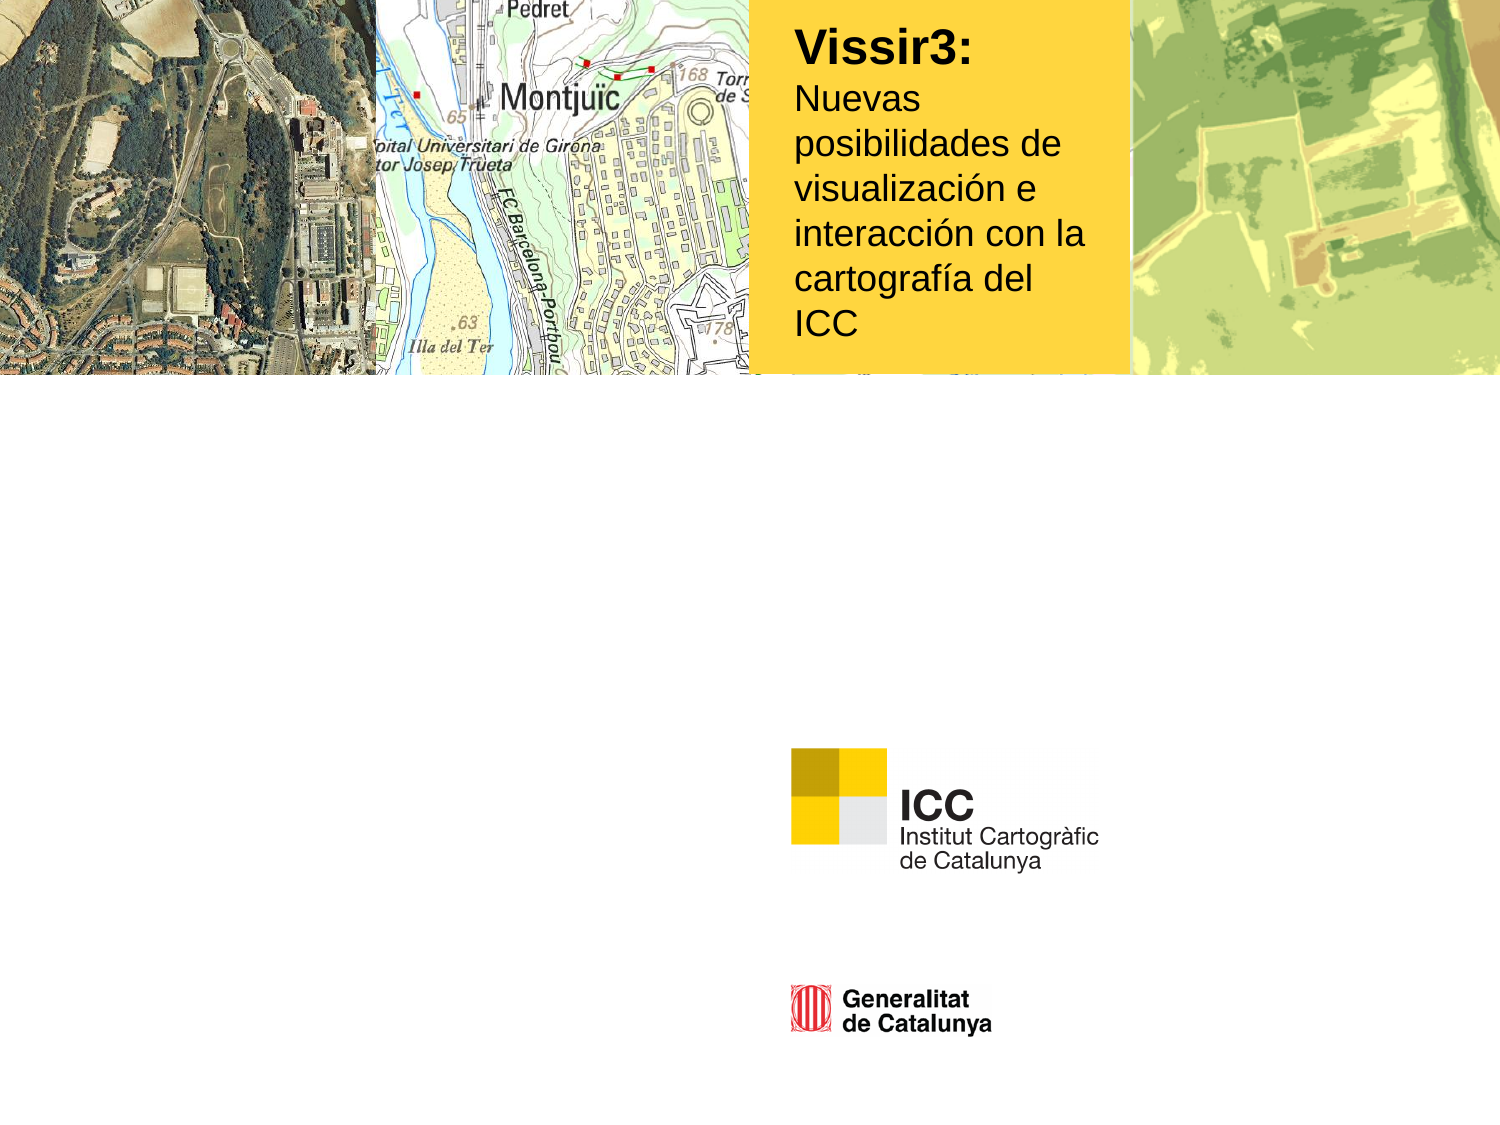

# Vissir3: Nuevas posibilidades de visualización e interacción con la cartografía del ICC